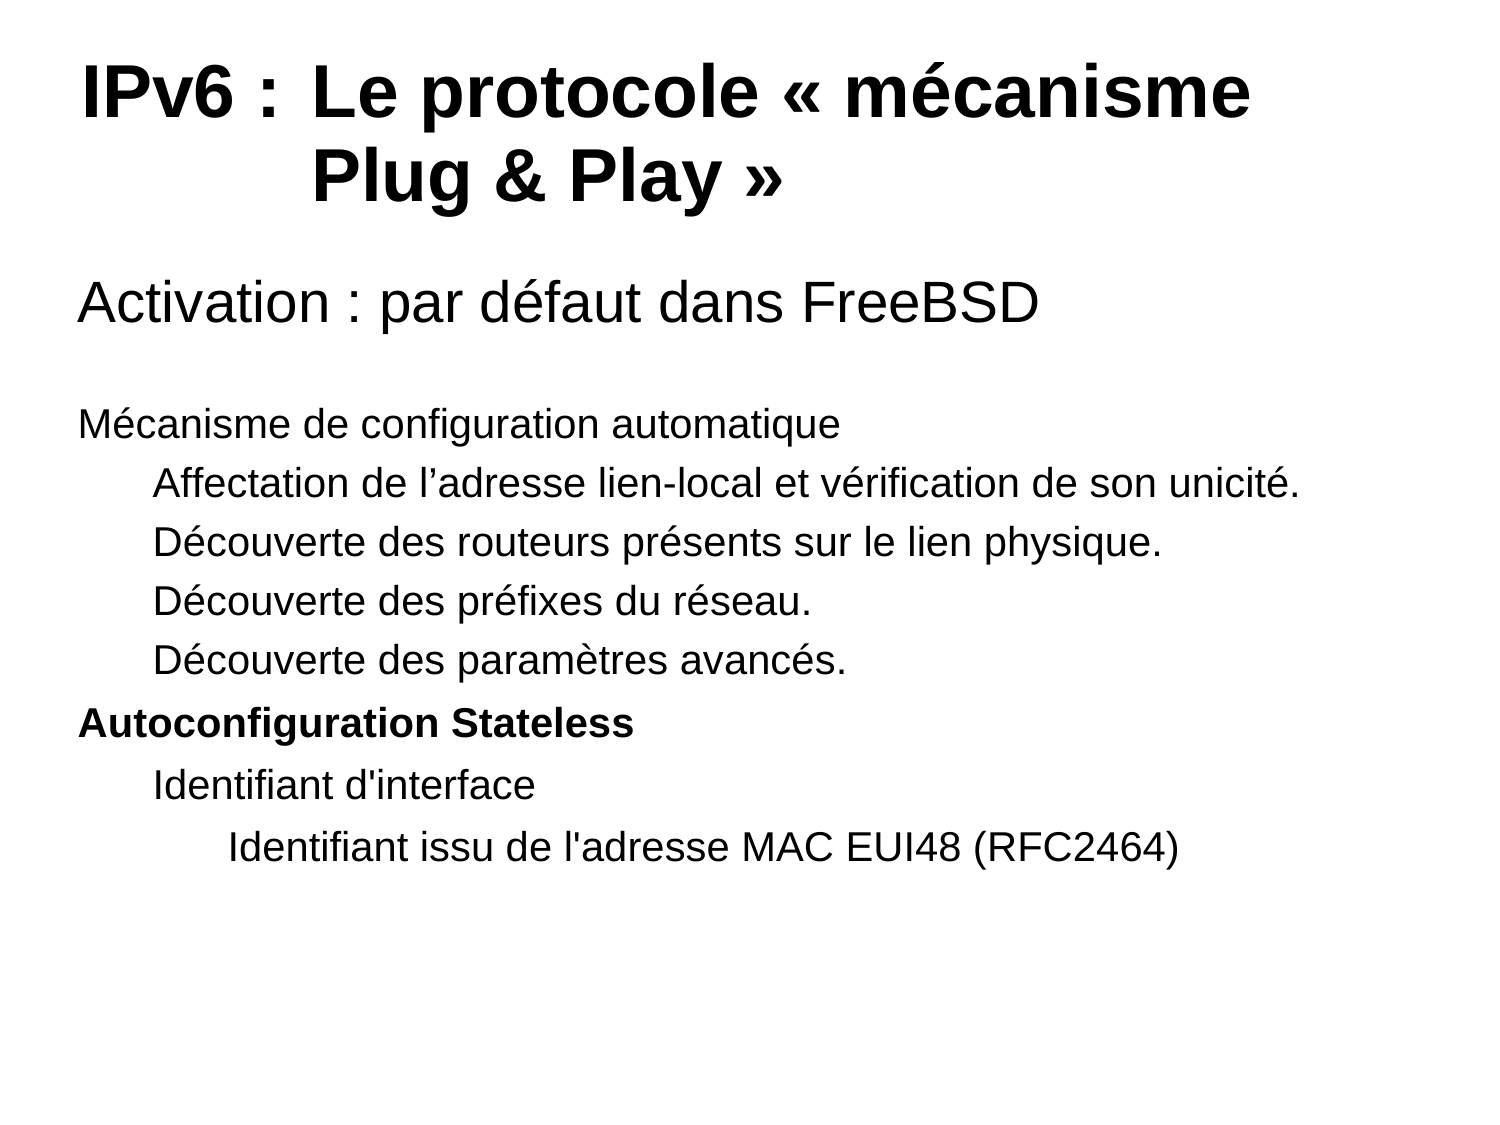

# IPv6 : 	Le protocole « mécanisme Plug & Play »
Activation : par défaut dans FreeBSD
Mécanisme de configuration automatique
Affectation de l’adresse lien-local et vérification de son unicité.
Découverte des routeurs présents sur le lien physique.
Découverte des préfixes du réseau.
Découverte des paramètres avancés.
Autoconfiguration Stateless
Identifiant d'interface
Identifiant issu de l'adresse MAC EUI48 (RFC2464)‏